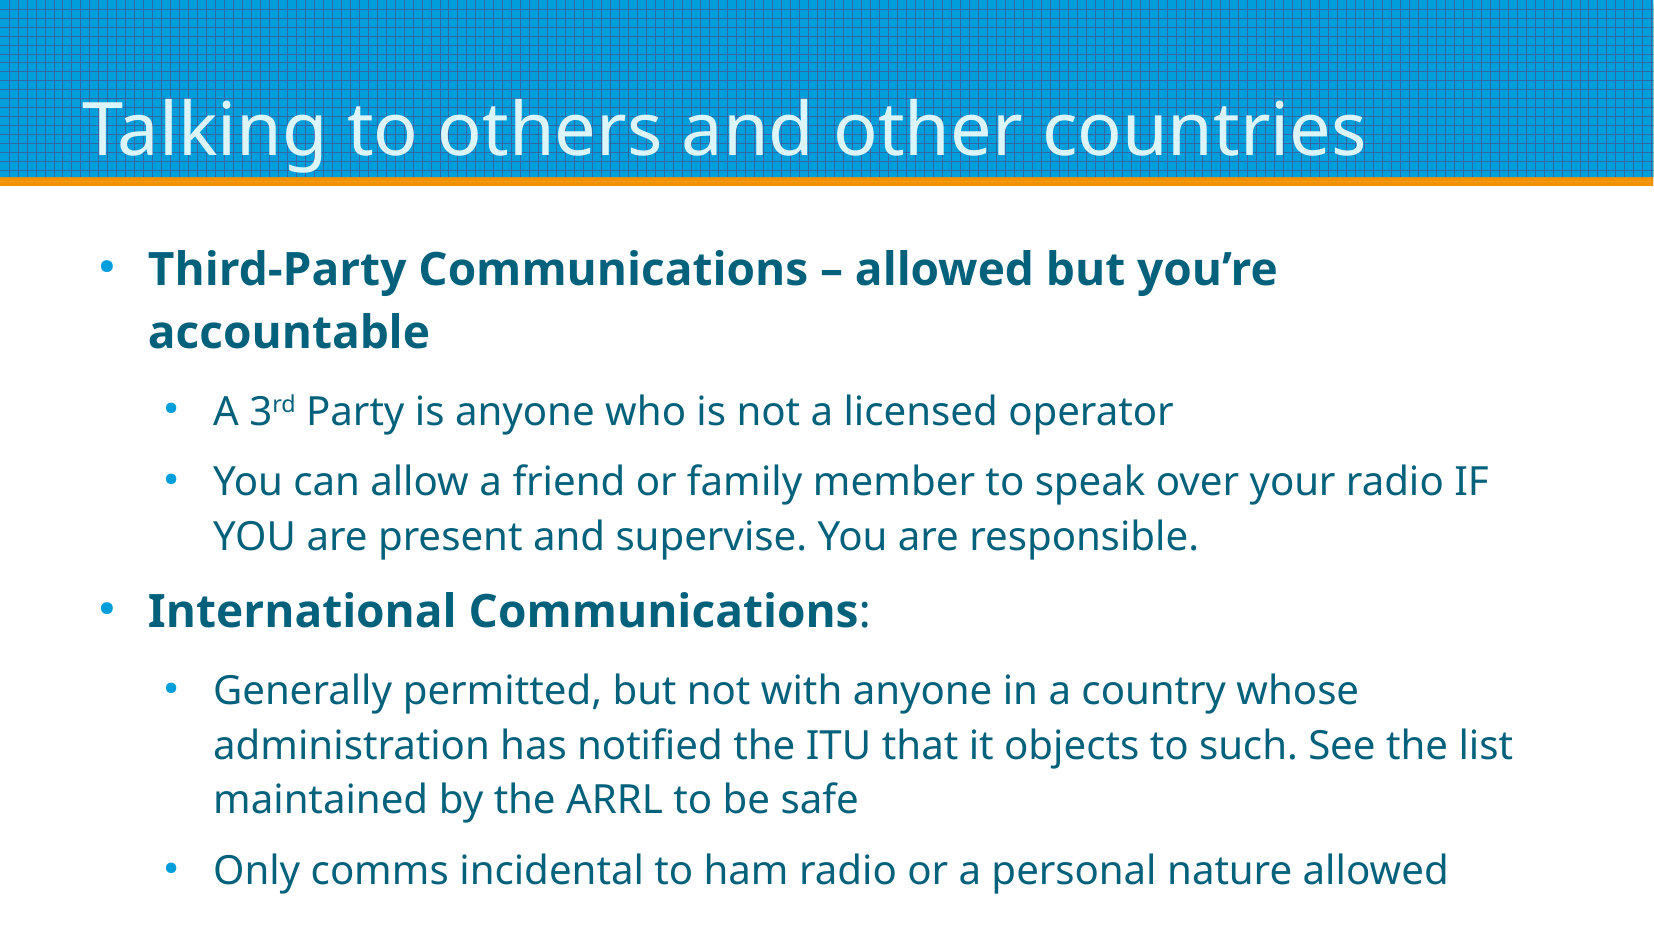

# Talking to others and other countries
Third-Party Communications – allowed but you’re accountable
A 3rd Party is anyone who is not a licensed operator
You can allow a friend or family member to speak over your radio IF YOU are present and supervise. You are responsible.
International Communications:
Generally permitted, but not with anyone in a country whose administration has notified the ITU that it objects to such. See the list maintained by the ARRL to be safe
Only comms incidental to ham radio or a personal nature allowed